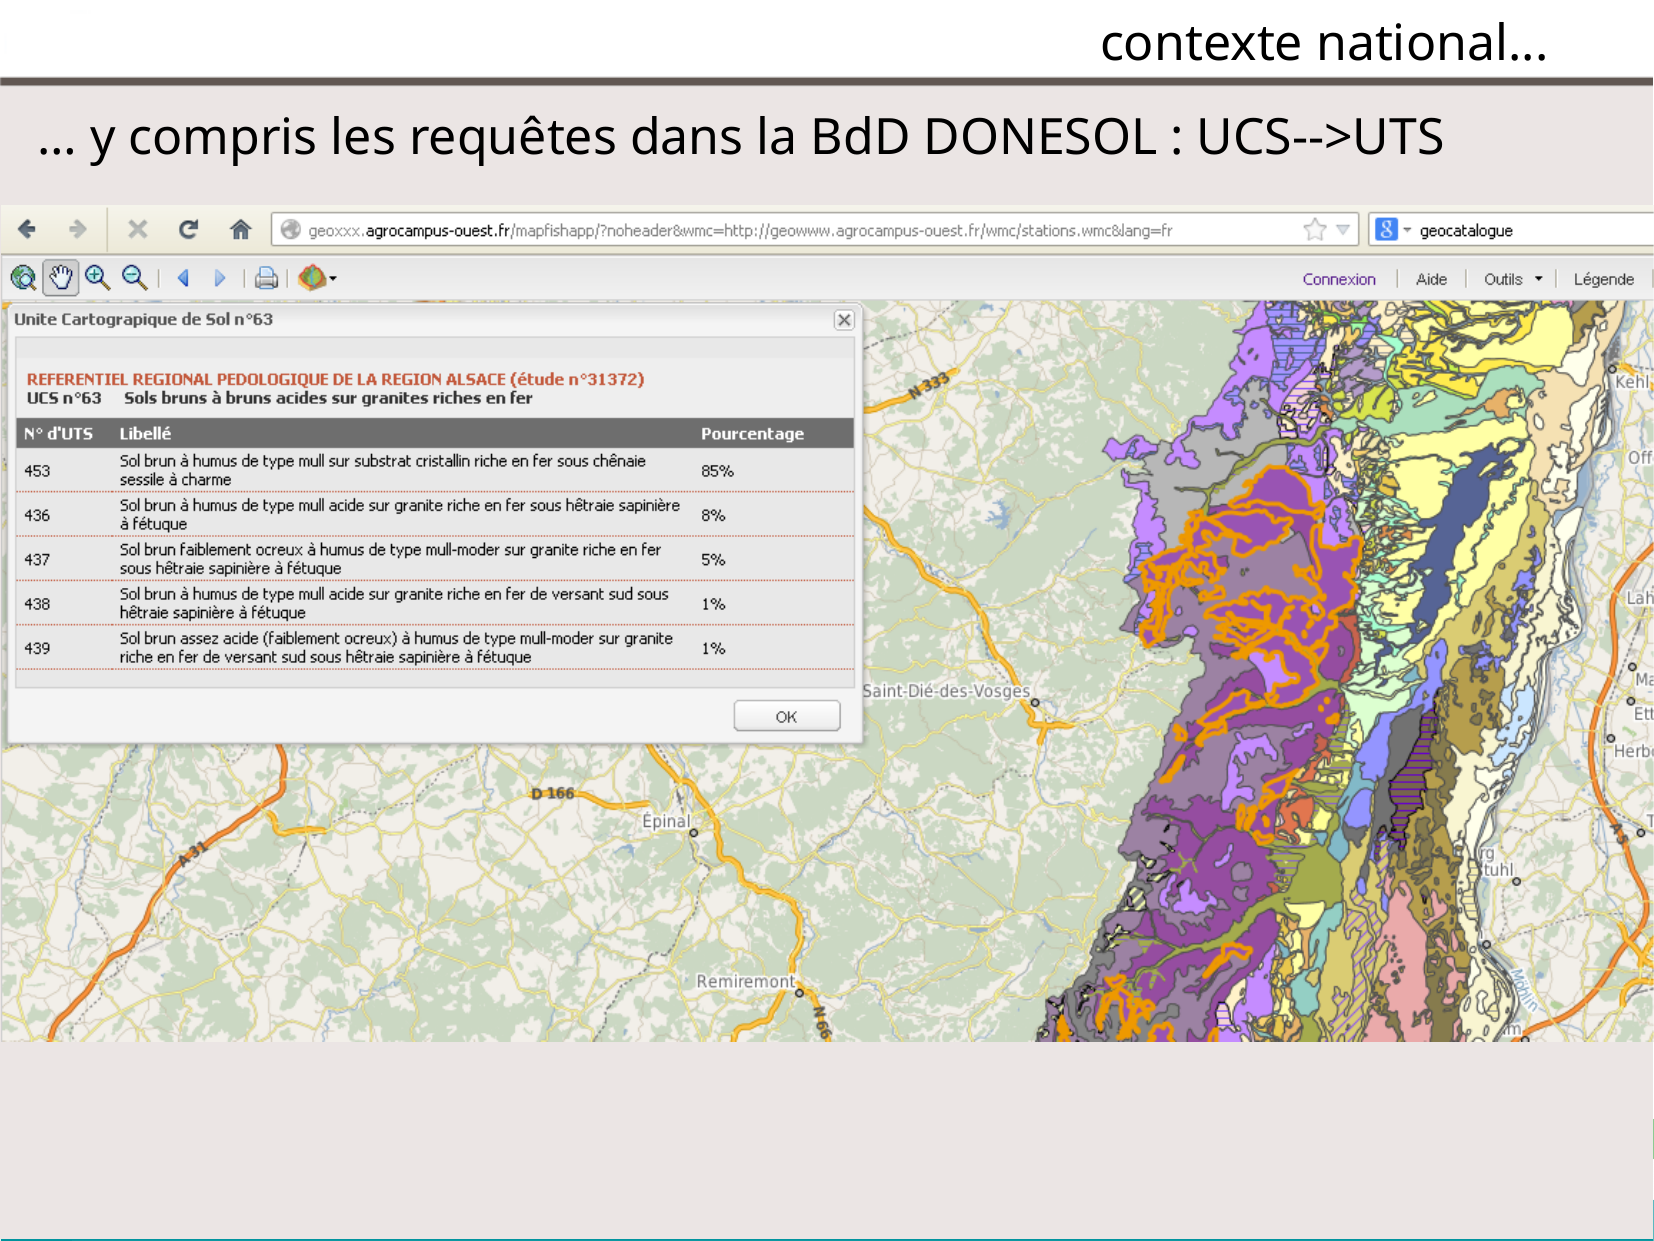

contexte national...
… y compris les requêtes dans la BdD DONESOL : UCS-->UTS